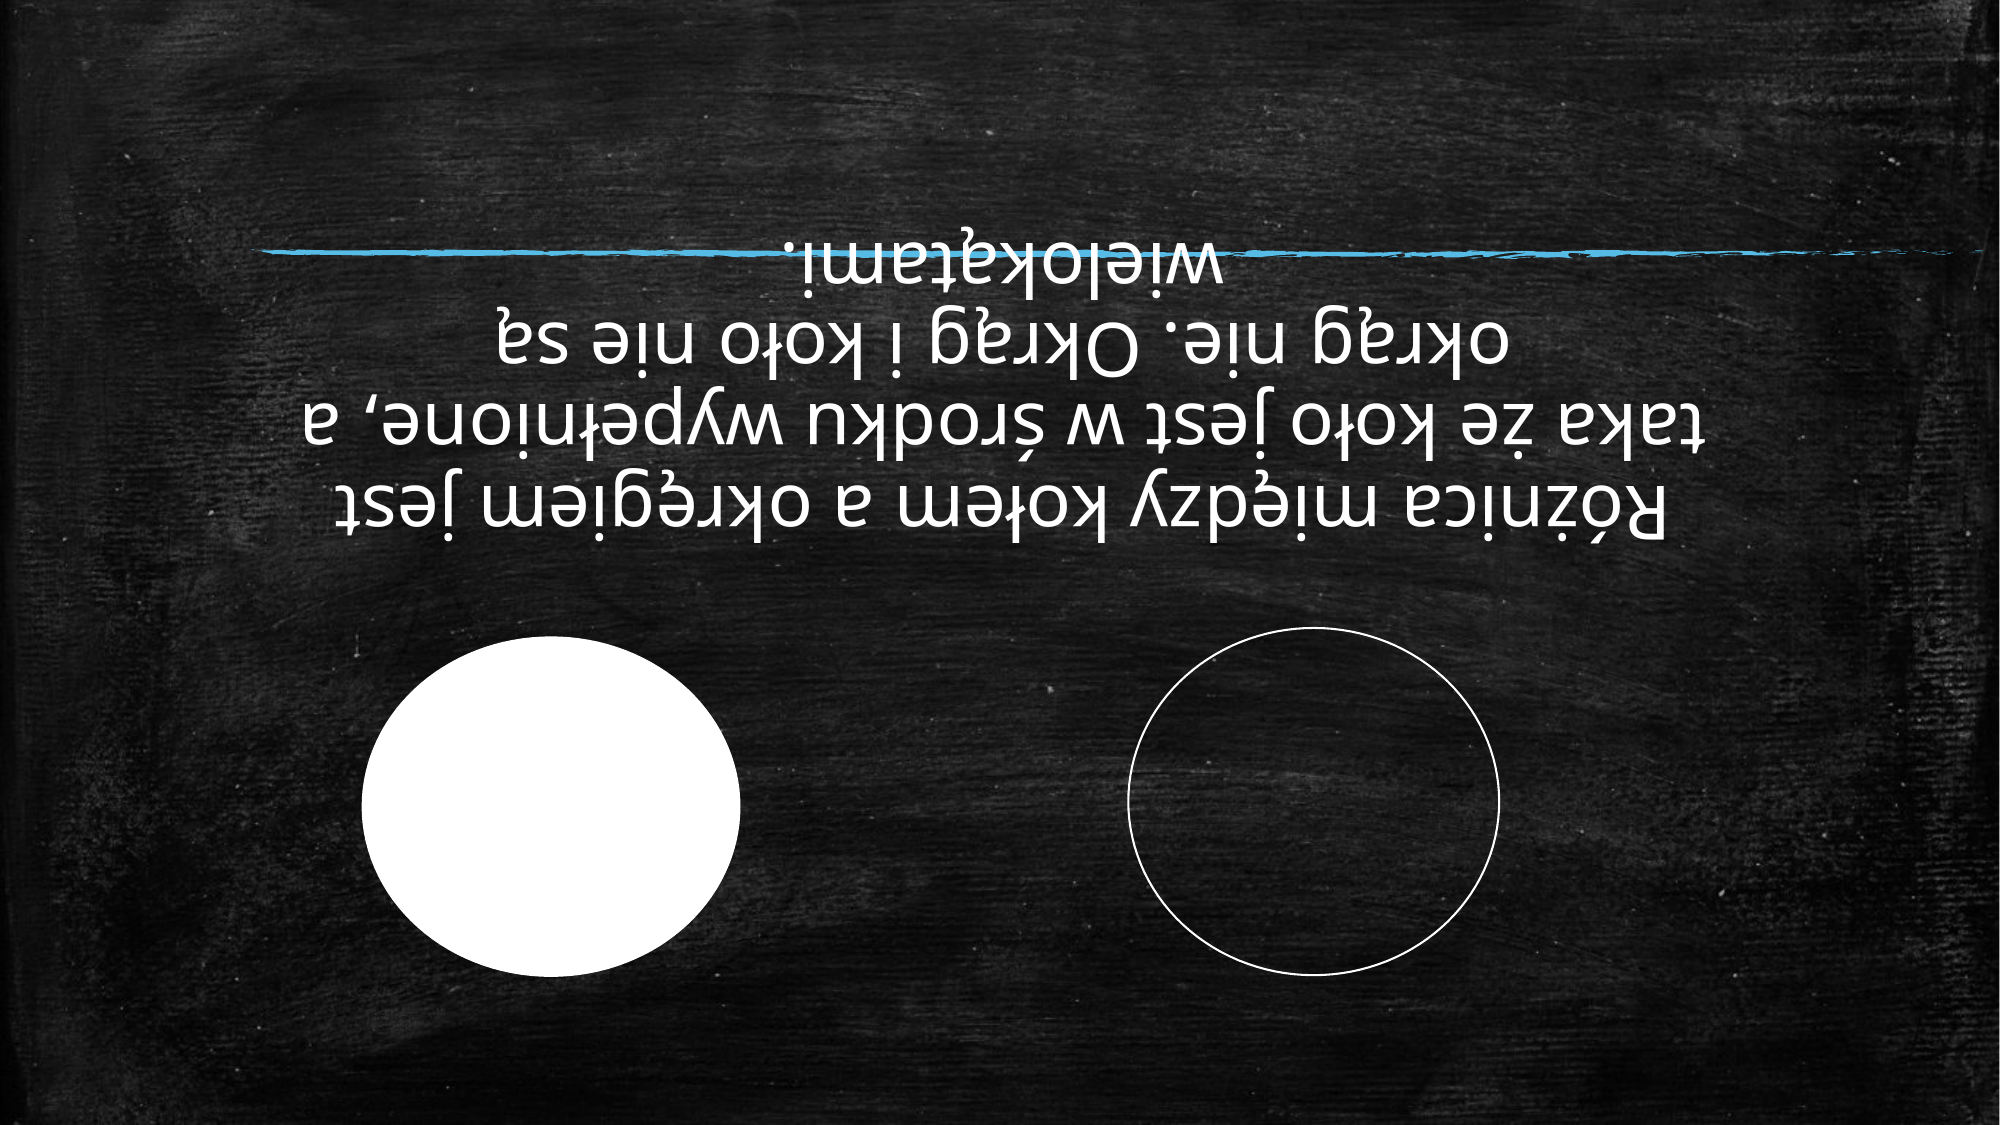

#
Różnica między kołem a okręgiem jest taka że koło jest w środku wypełnione, a okrąg nie. Okrąg i koło nie są wielokątami.